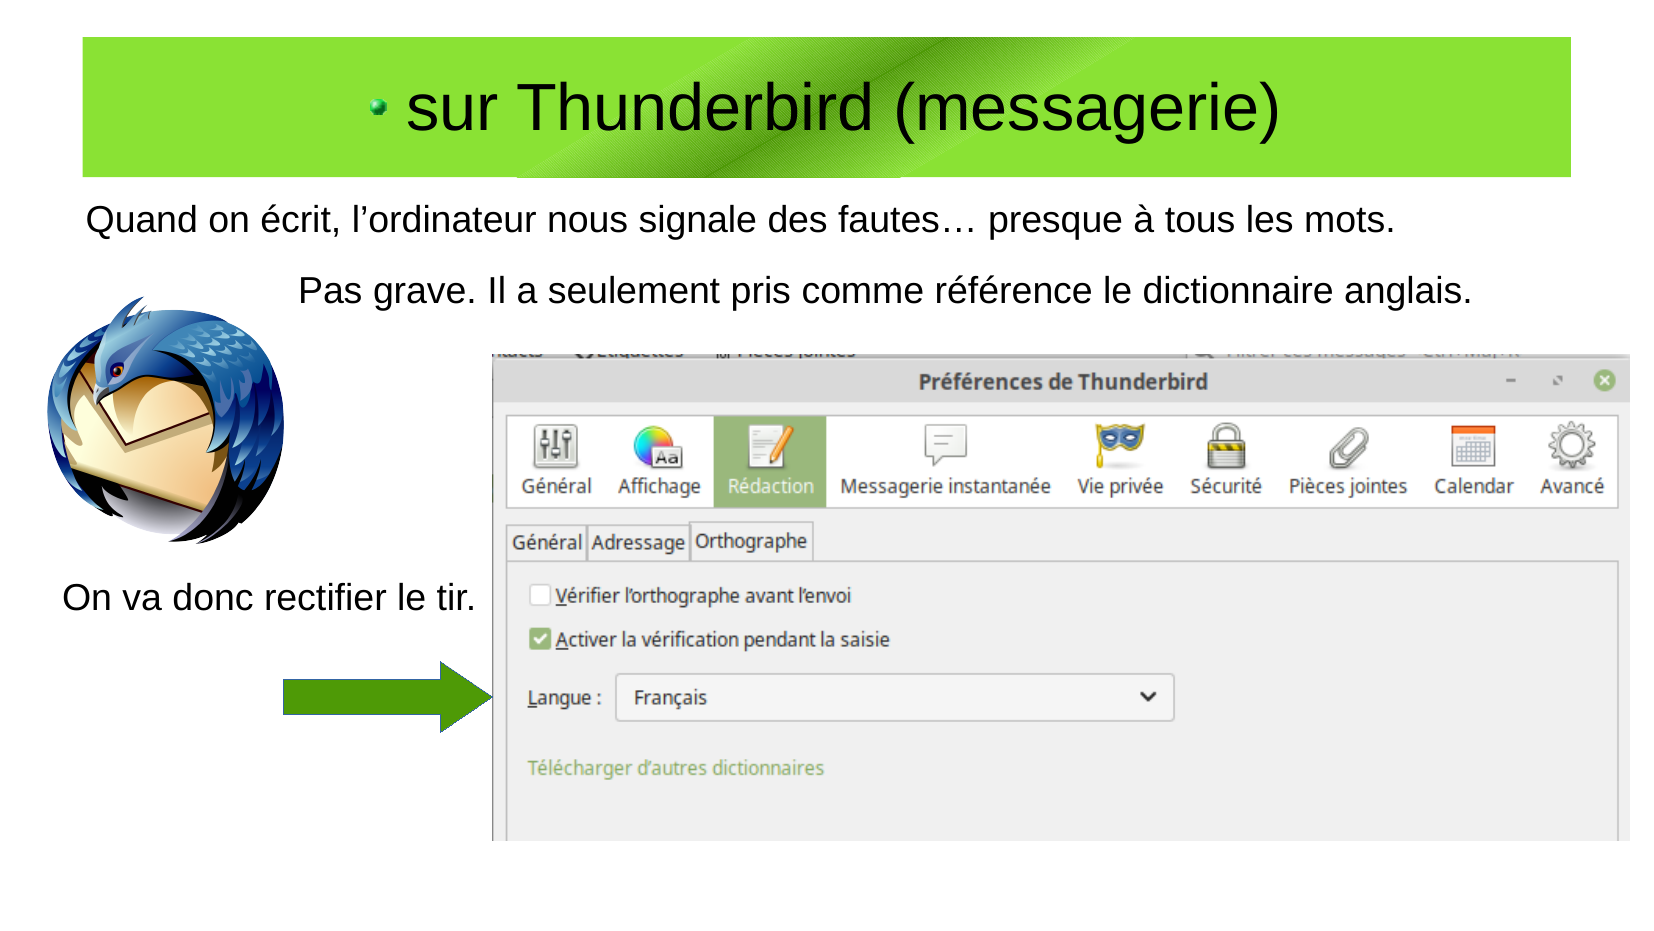

# sur Thunderbird (messagerie)
Quand on écrit, l’ordinateur nous signale des fautes… presque à tous les mots.
Pas grave. Il a seulement pris comme référence le dictionnaire anglais.
On va donc rectifier le tir.